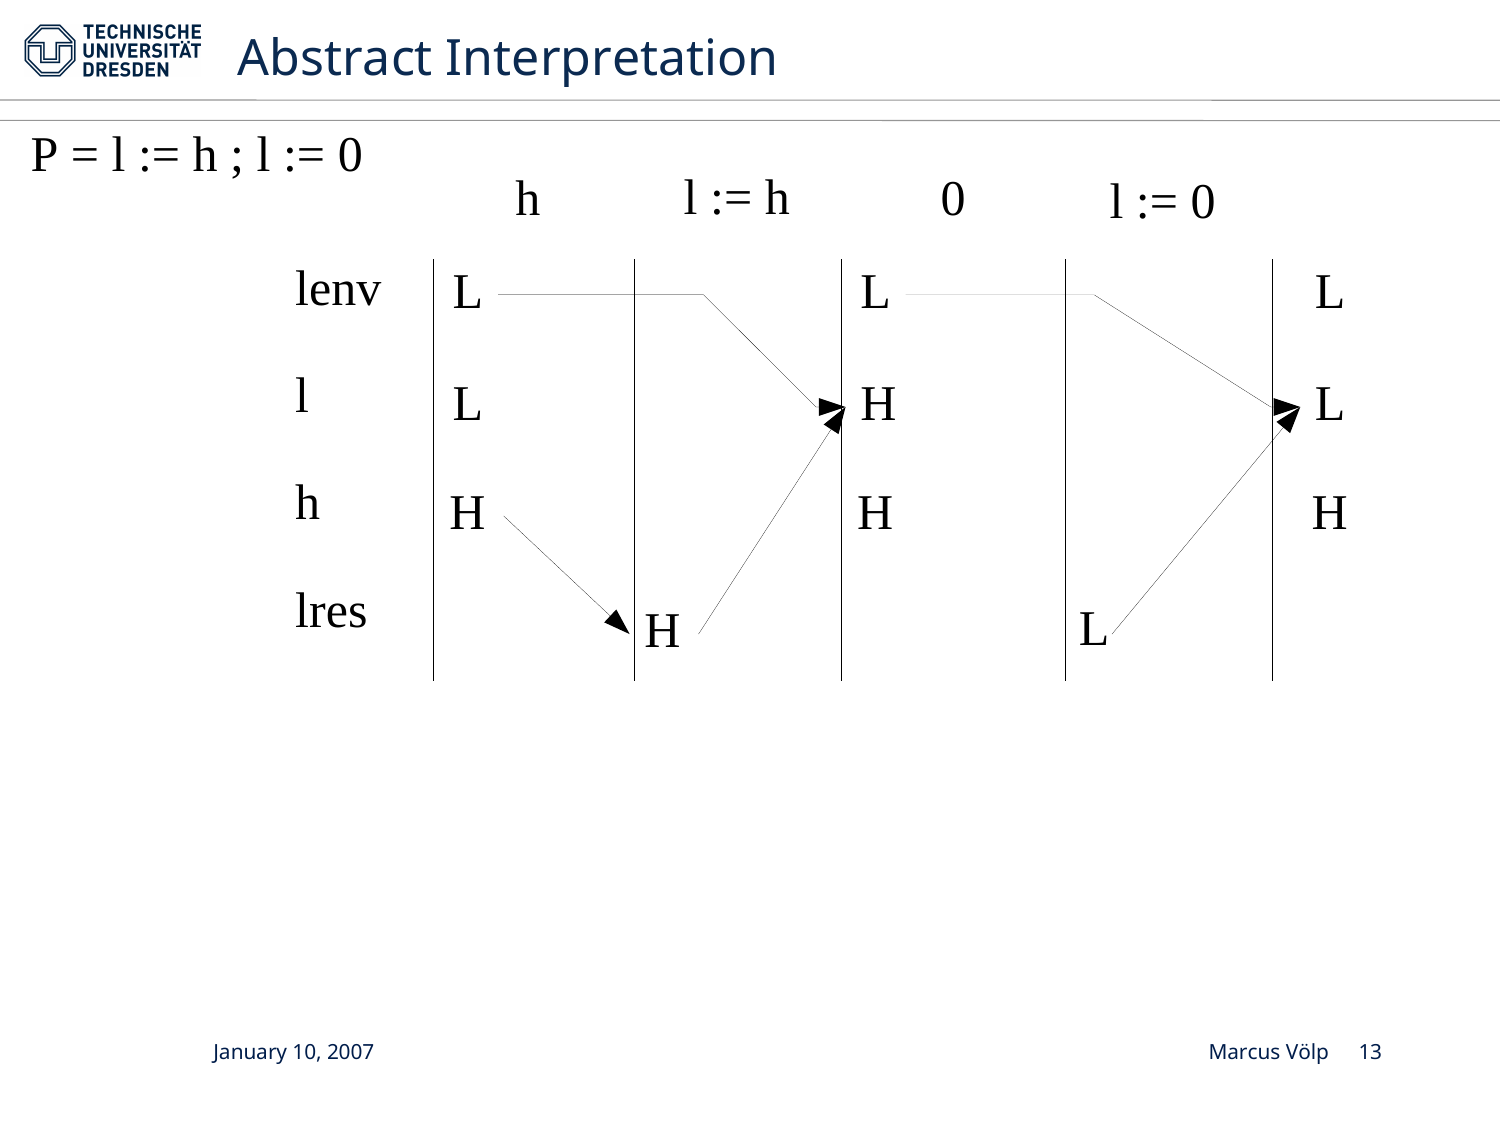

# Abstract Interpretation
P = l := h ; l := 0
l := h
0
h
l := 0
lenv
l
h
lres
L
L
L
L
H
L
H
H
H
L
H